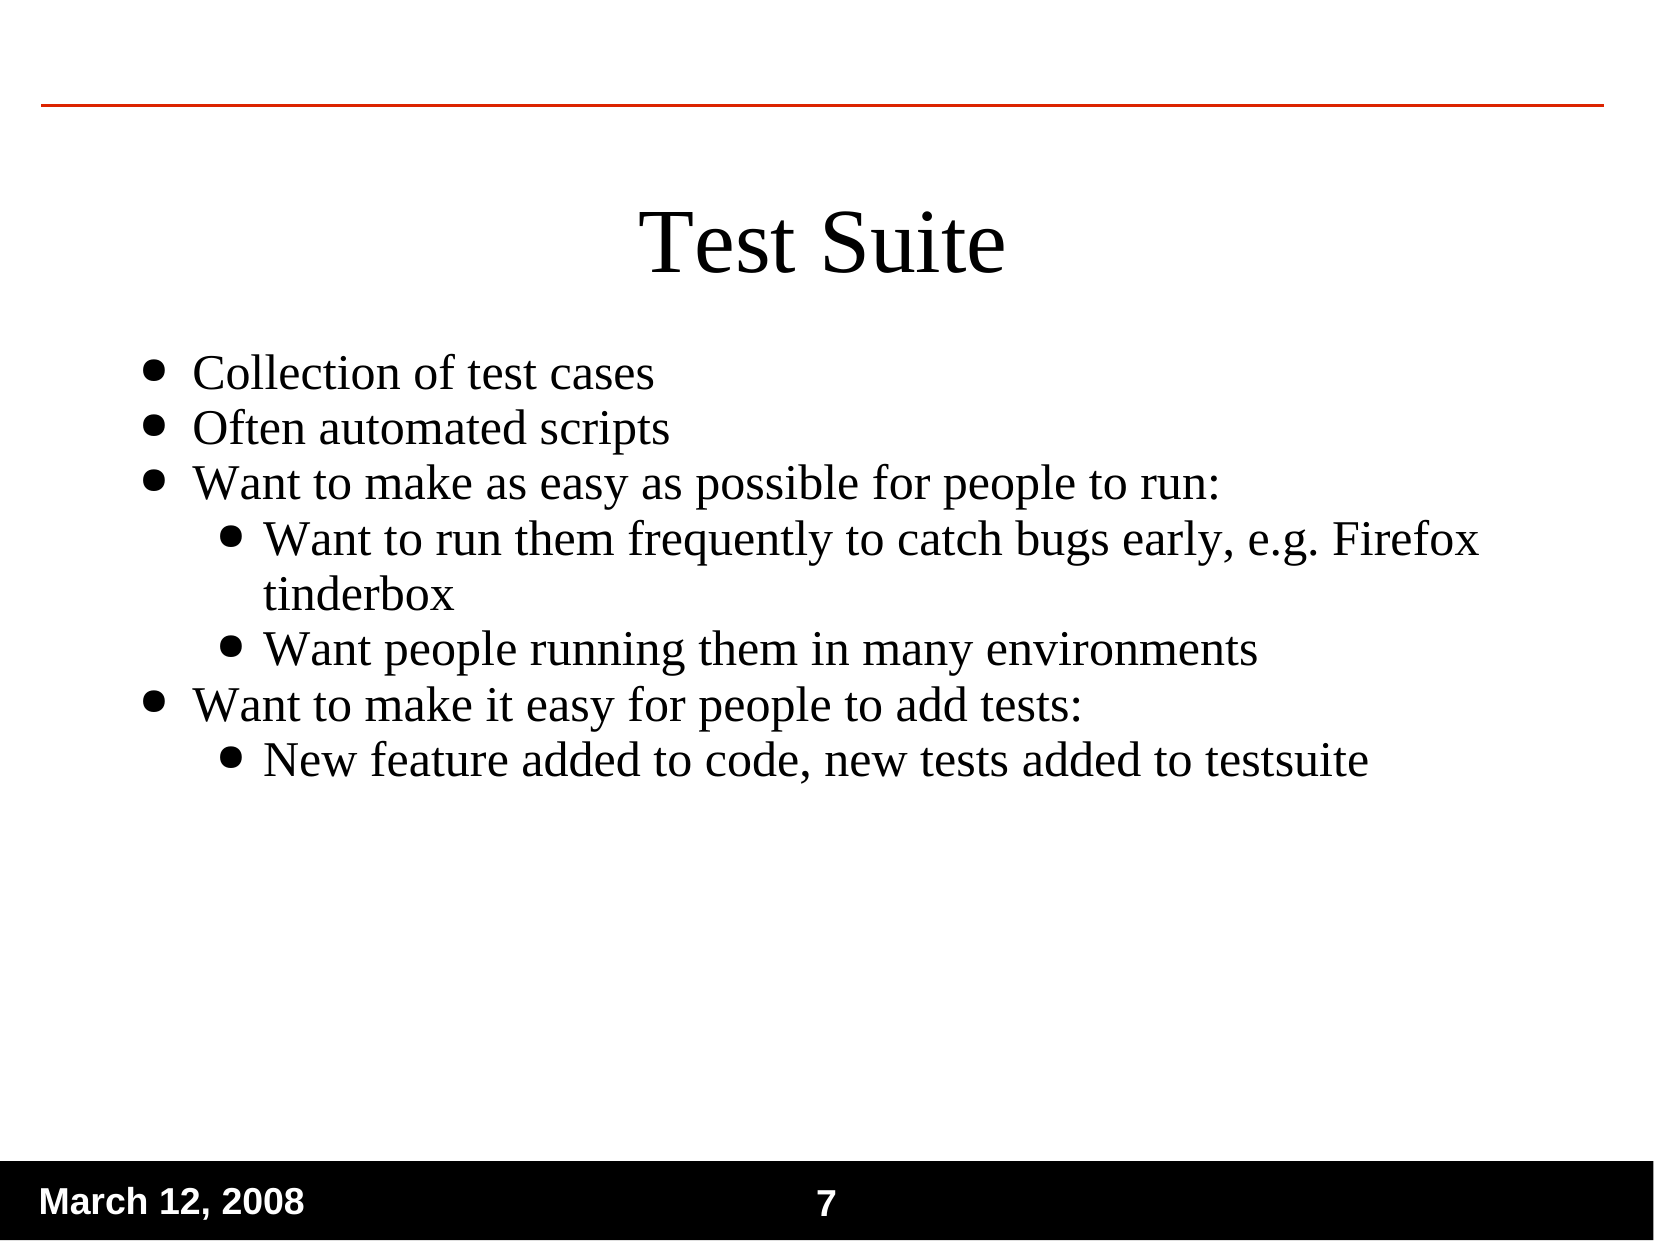

# Test Suite
Collection of test cases
Often automated scripts
Want to make as easy as possible for people to run:
Want to run them frequently to catch bugs early, e.g. Firefox tinderbox
Want people running them in many environments
Want to make it easy for people to add tests:
New feature added to code, new tests added to testsuite